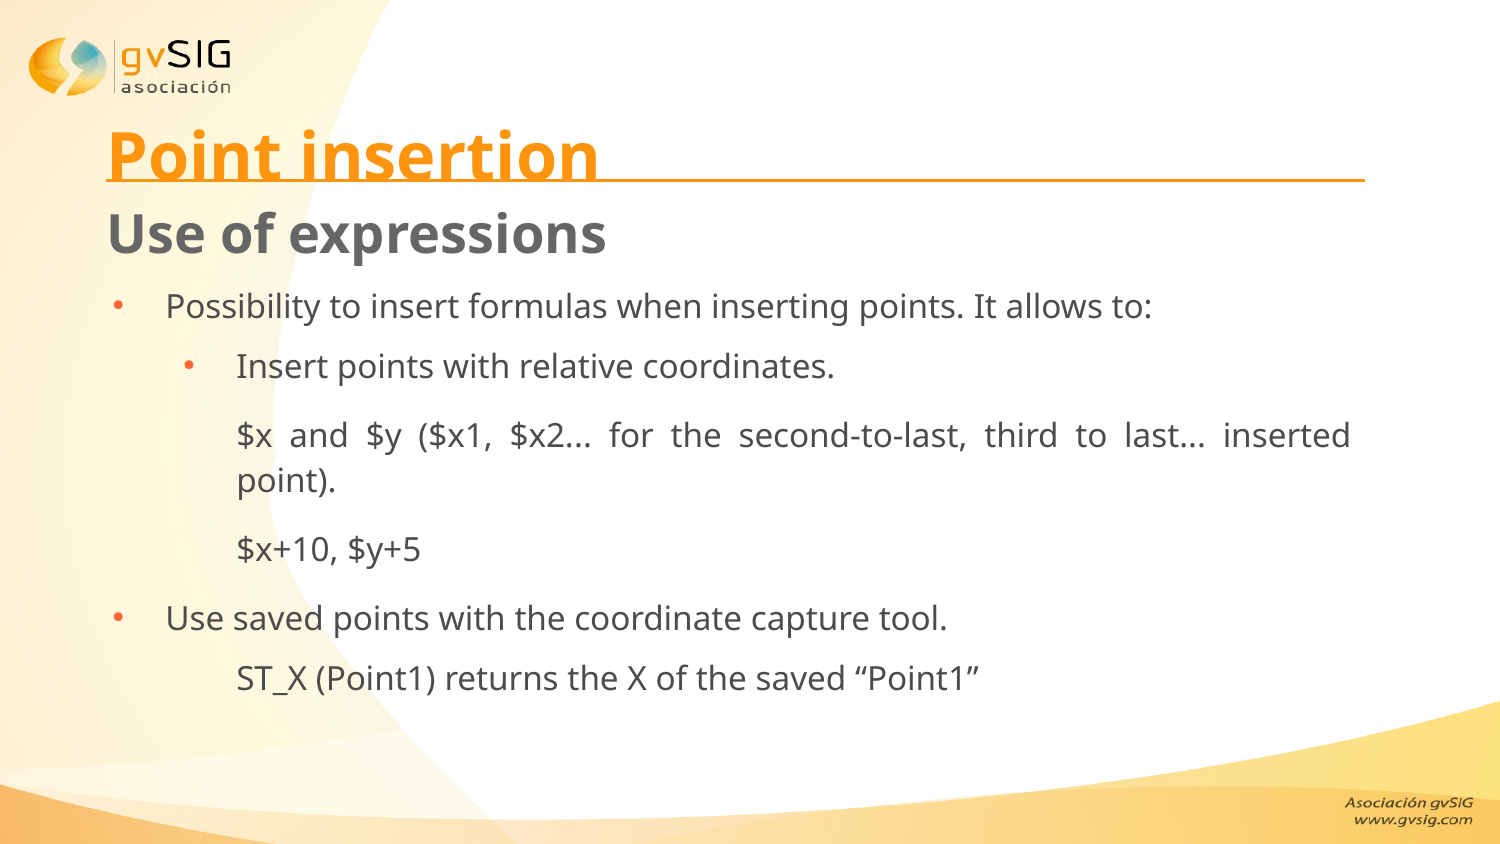

# Point insertion
Use of expressions
Possibility to insert formulas when inserting points. It allows to:
Insert points with relative coordinates.
$x and $y ($x1, $x2... for the second-to-last, third to last... inserted point).
$x+10, $y+5
Use saved points with the coordinate capture tool.
ST_X (Point1) returns the X of the saved “Point1”